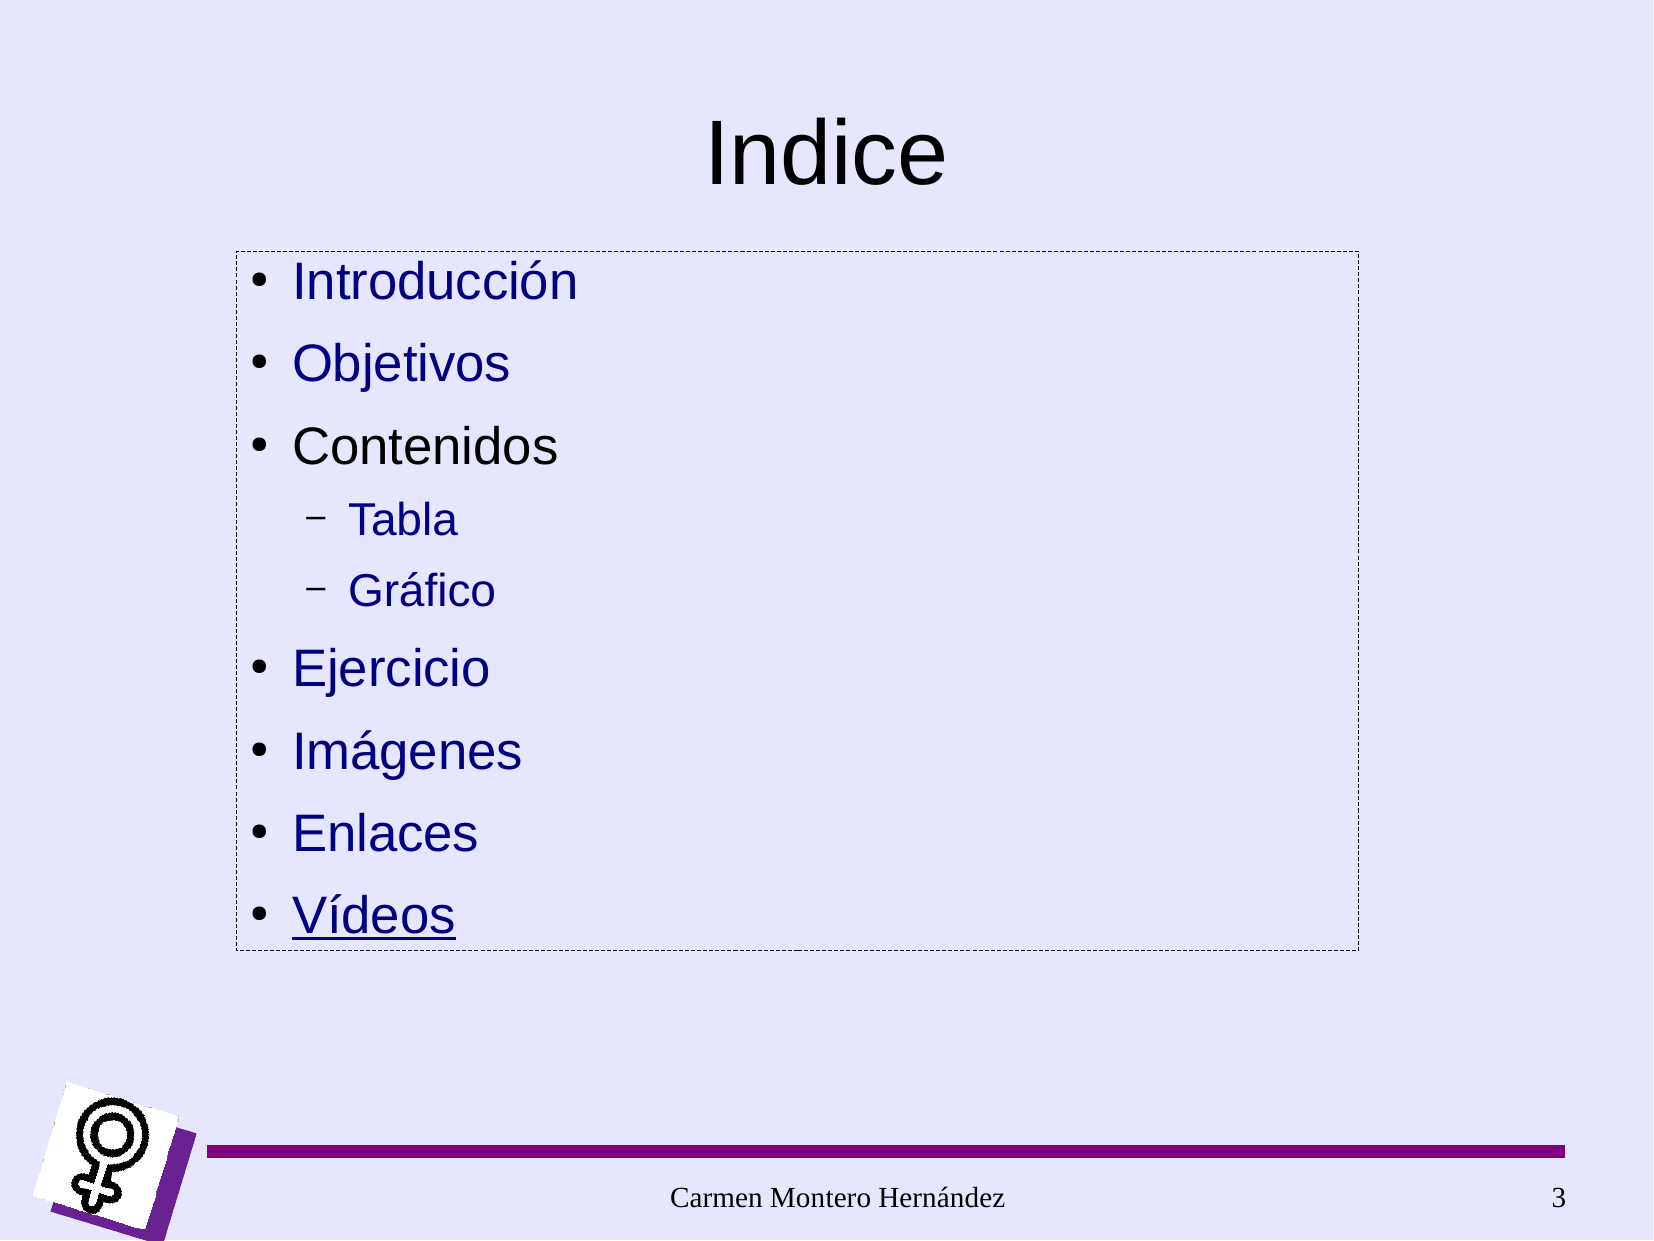

# Indice
Introducción
Objetivos
Contenidos
Tabla
Gráfico
Ejercicio
Imágenes
Enlaces
Vídeos
Carmen Montero Hernández
3